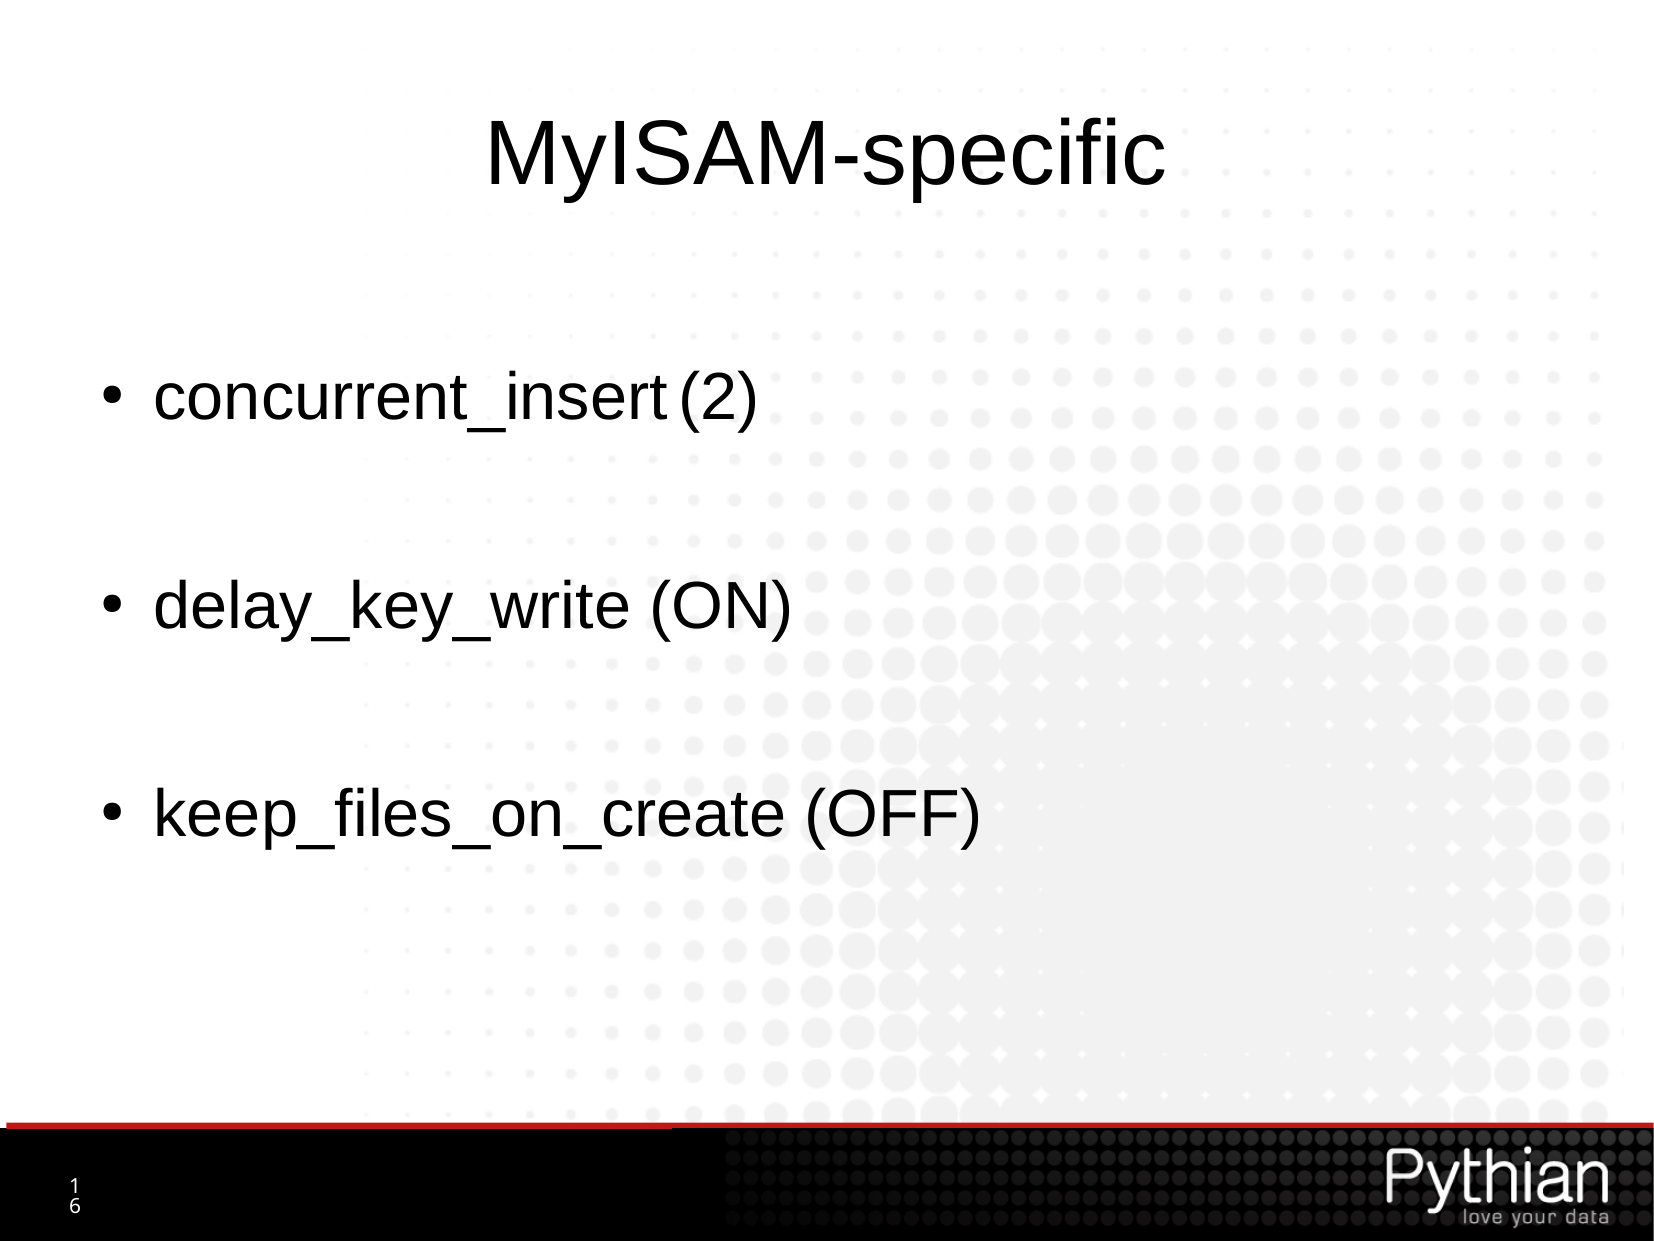

# MyISAM-specific
concurrent_insert	(2)
delay_key_write (ON)
keep_files_on_create (OFF)